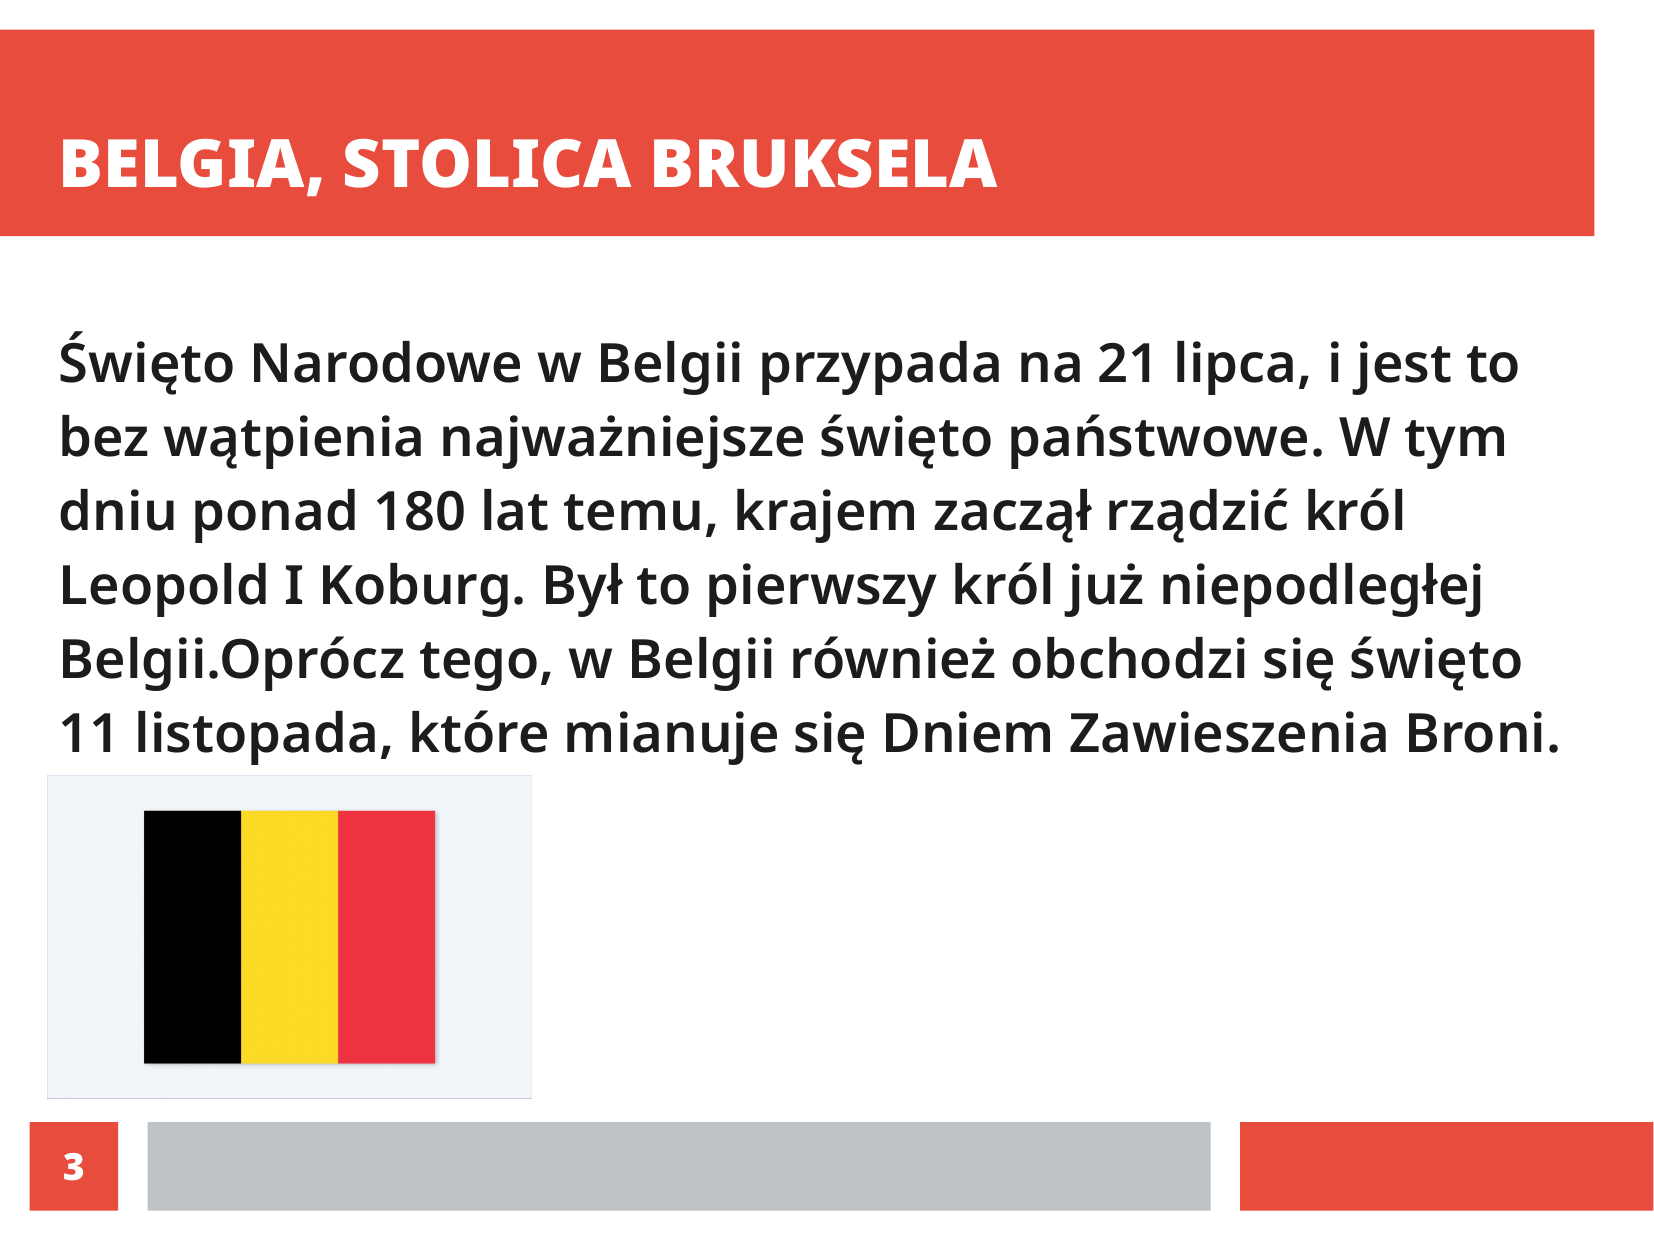

# BELGIA, STOLICA BRUKSELA
Święto Narodowe w Belgii przypada na 21 lipca, i jest to bez wątpienia najważniejsze święto państwowe. W tym dniu ponad 180 lat temu, krajem zaczął rządzić król Leopold I Koburg. Był to pierwszy król już niepodległej Belgii.Oprócz tego, w Belgii również obchodzi się święto 11 listopada, które mianuje się Dniem Zawieszenia Broni.
3